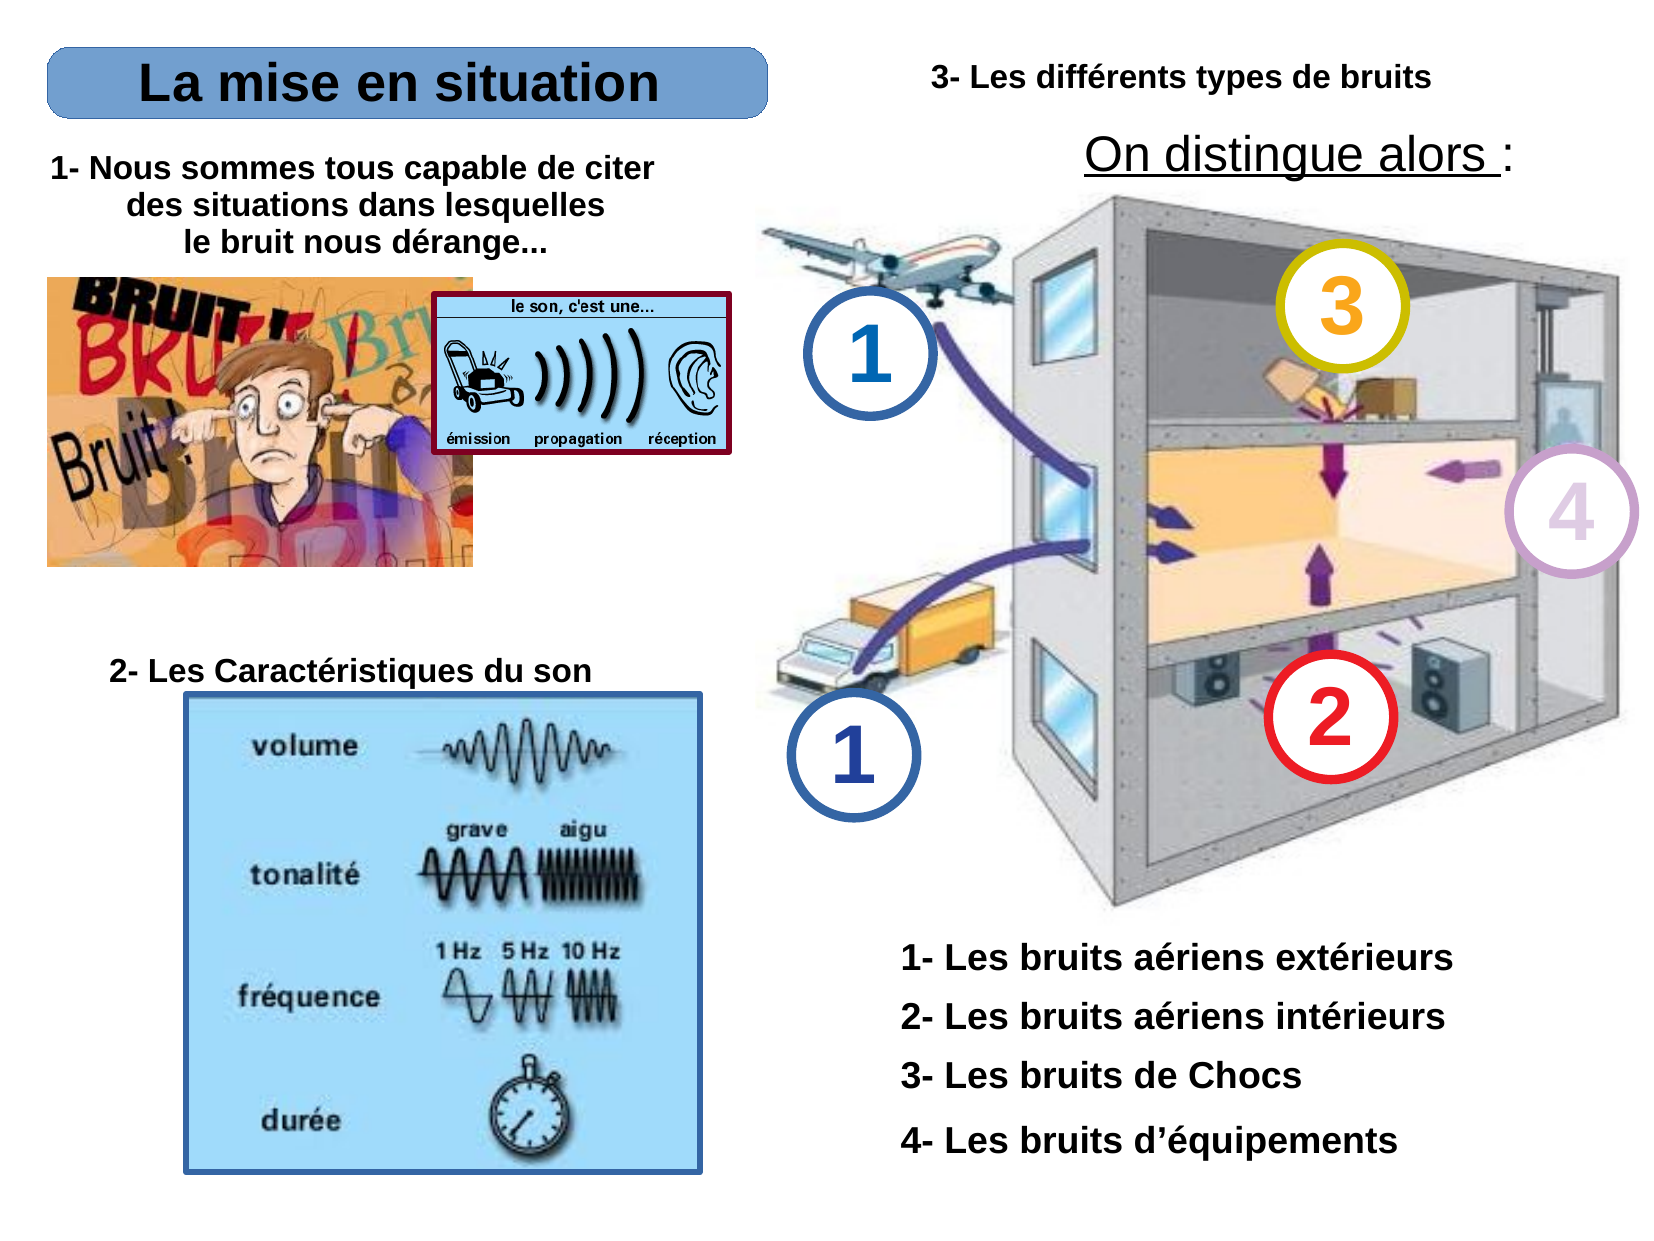

La mise en situation
3- Les différents types de bruits
On distingue alors :
1- Nous sommes tous capable de citer
 des situations dans lesquelles
le bruit nous dérange...
3
1
4
2- Les Caractéristiques du son
2
1
1- Les bruits aériens extérieurs
2- Les bruits aériens intérieurs
3- Les bruits de Chocs
4- Les bruits d’équipements